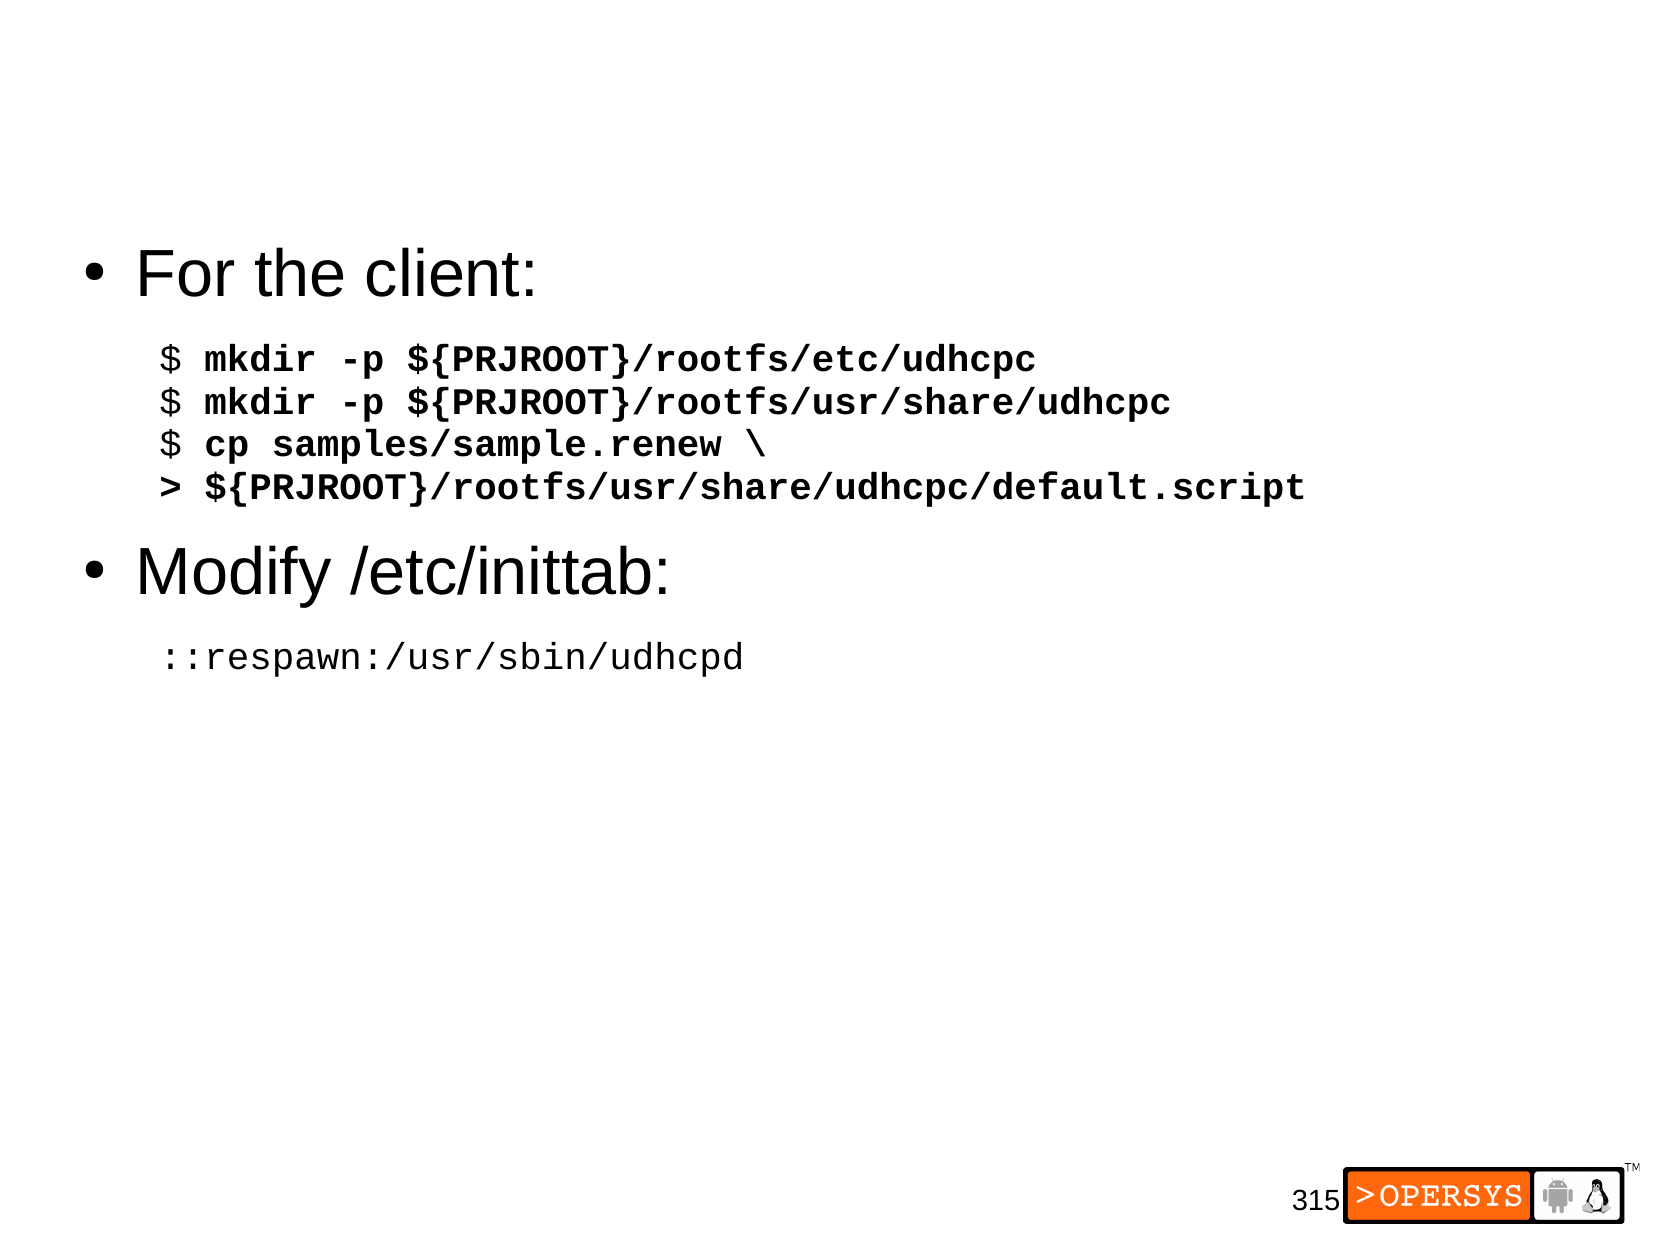

# For the client:
$ mkdir -p ${PRJROOT}/rootfs/etc/udhcpc
$ mkdir -p ${PRJROOT}/rootfs/usr/share/udhcpc
$ cp samples/sample.renew \
> ${PRJROOT}/rootfs/usr/share/udhcpc/default.script
Modify /etc/inittab:
::respawn:/usr/sbin/udhcpd